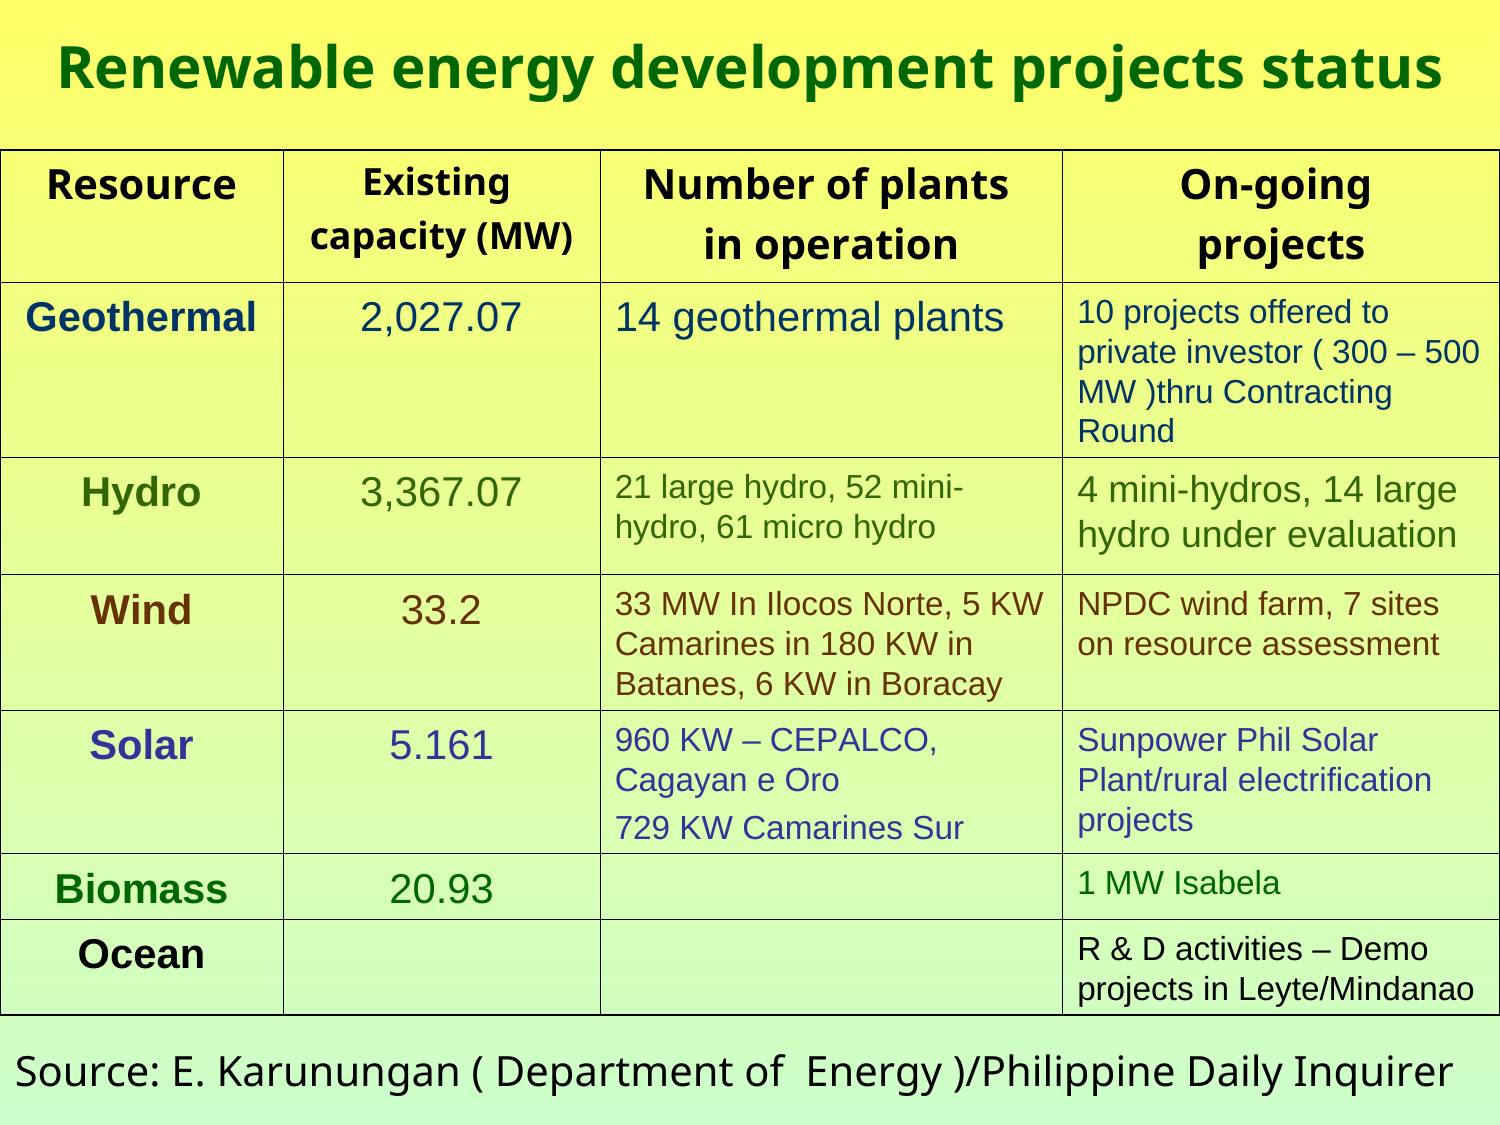

# Renewable energy development projects status
| Resource | Existing capacity (MW) | Number of plants in operation | On-going projects |
| --- | --- | --- | --- |
| Geothermal | 2,027.07 | 14 geothermal plants | 10 projects offered to private investor ( 300 – 500 MW )thru Contracting Round |
| Hydro | 3,367.07 | 21 large hydro, 52 mini-hydro, 61 micro hydro | 4 mini-hydros, 14 large hydro under evaluation |
| Wind | 33.2 | 33 MW In Ilocos Norte, 5 KW Camarines in 180 KW in Batanes, 6 KW in Boracay | NPDC wind farm, 7 sites on resource assessment |
| Solar | 5.161 | 960 KW – CEPALCO, Cagayan e Oro 729 KW Camarines Sur | Sunpower Phil Solar Plant/rural electrification projects |
| Biomass | 20.93 | | 1 MW Isabela |
| Ocean | | | R & D activities – Demo projects in Leyte/Mindanao |
Source: E. Karunungan ( Department of Energy )/Philippine Daily Inquirer